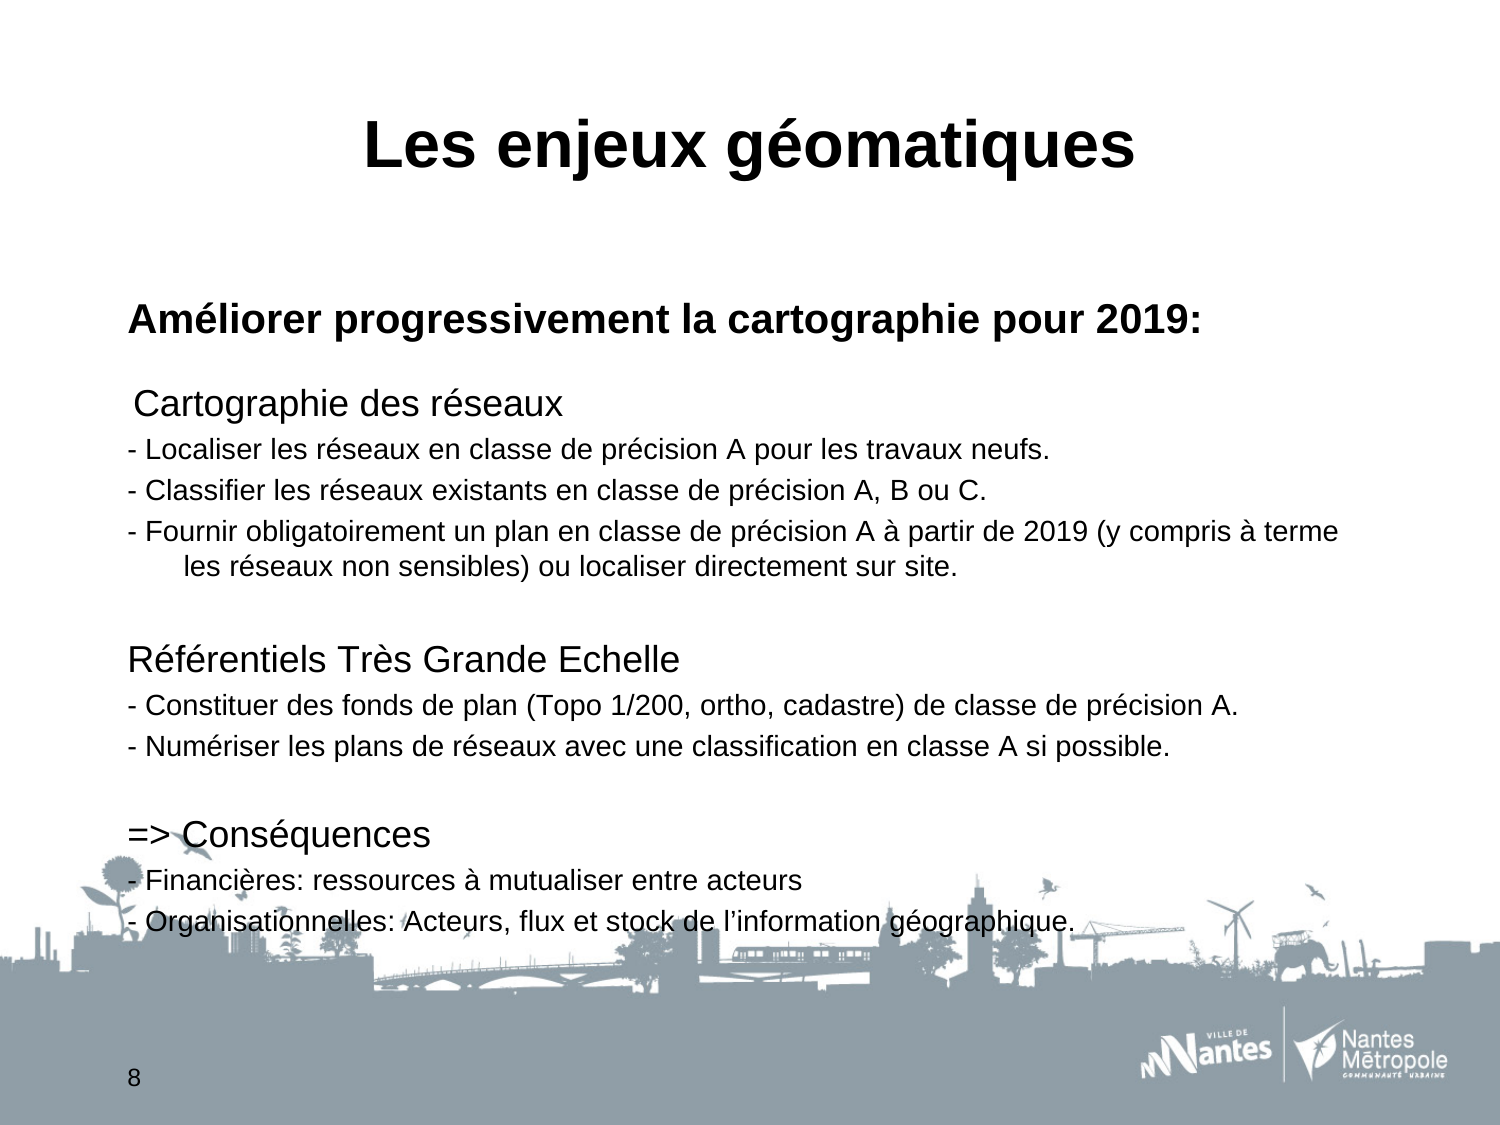

# Les enjeux géomatiques
Améliorer progressivement la cartographie pour 2019:
Cartographie des réseaux
- Localiser les réseaux en classe de précision A pour les travaux neufs.
- Classifier les réseaux existants en classe de précision A, B ou C.
- Fournir obligatoirement un plan en classe de précision A à partir de 2019 (y compris à terme les réseaux non sensibles) ou localiser directement sur site.
Référentiels Très Grande Echelle
- Constituer des fonds de plan (Topo 1/200, ortho, cadastre) de classe de précision A.
- Numériser les plans de réseaux avec une classification en classe A si possible.
=> Conséquences
- Financières: ressources à mutualiser entre acteurs
- Organisationnelles: Acteurs, flux et stock de l’information géographique.
8